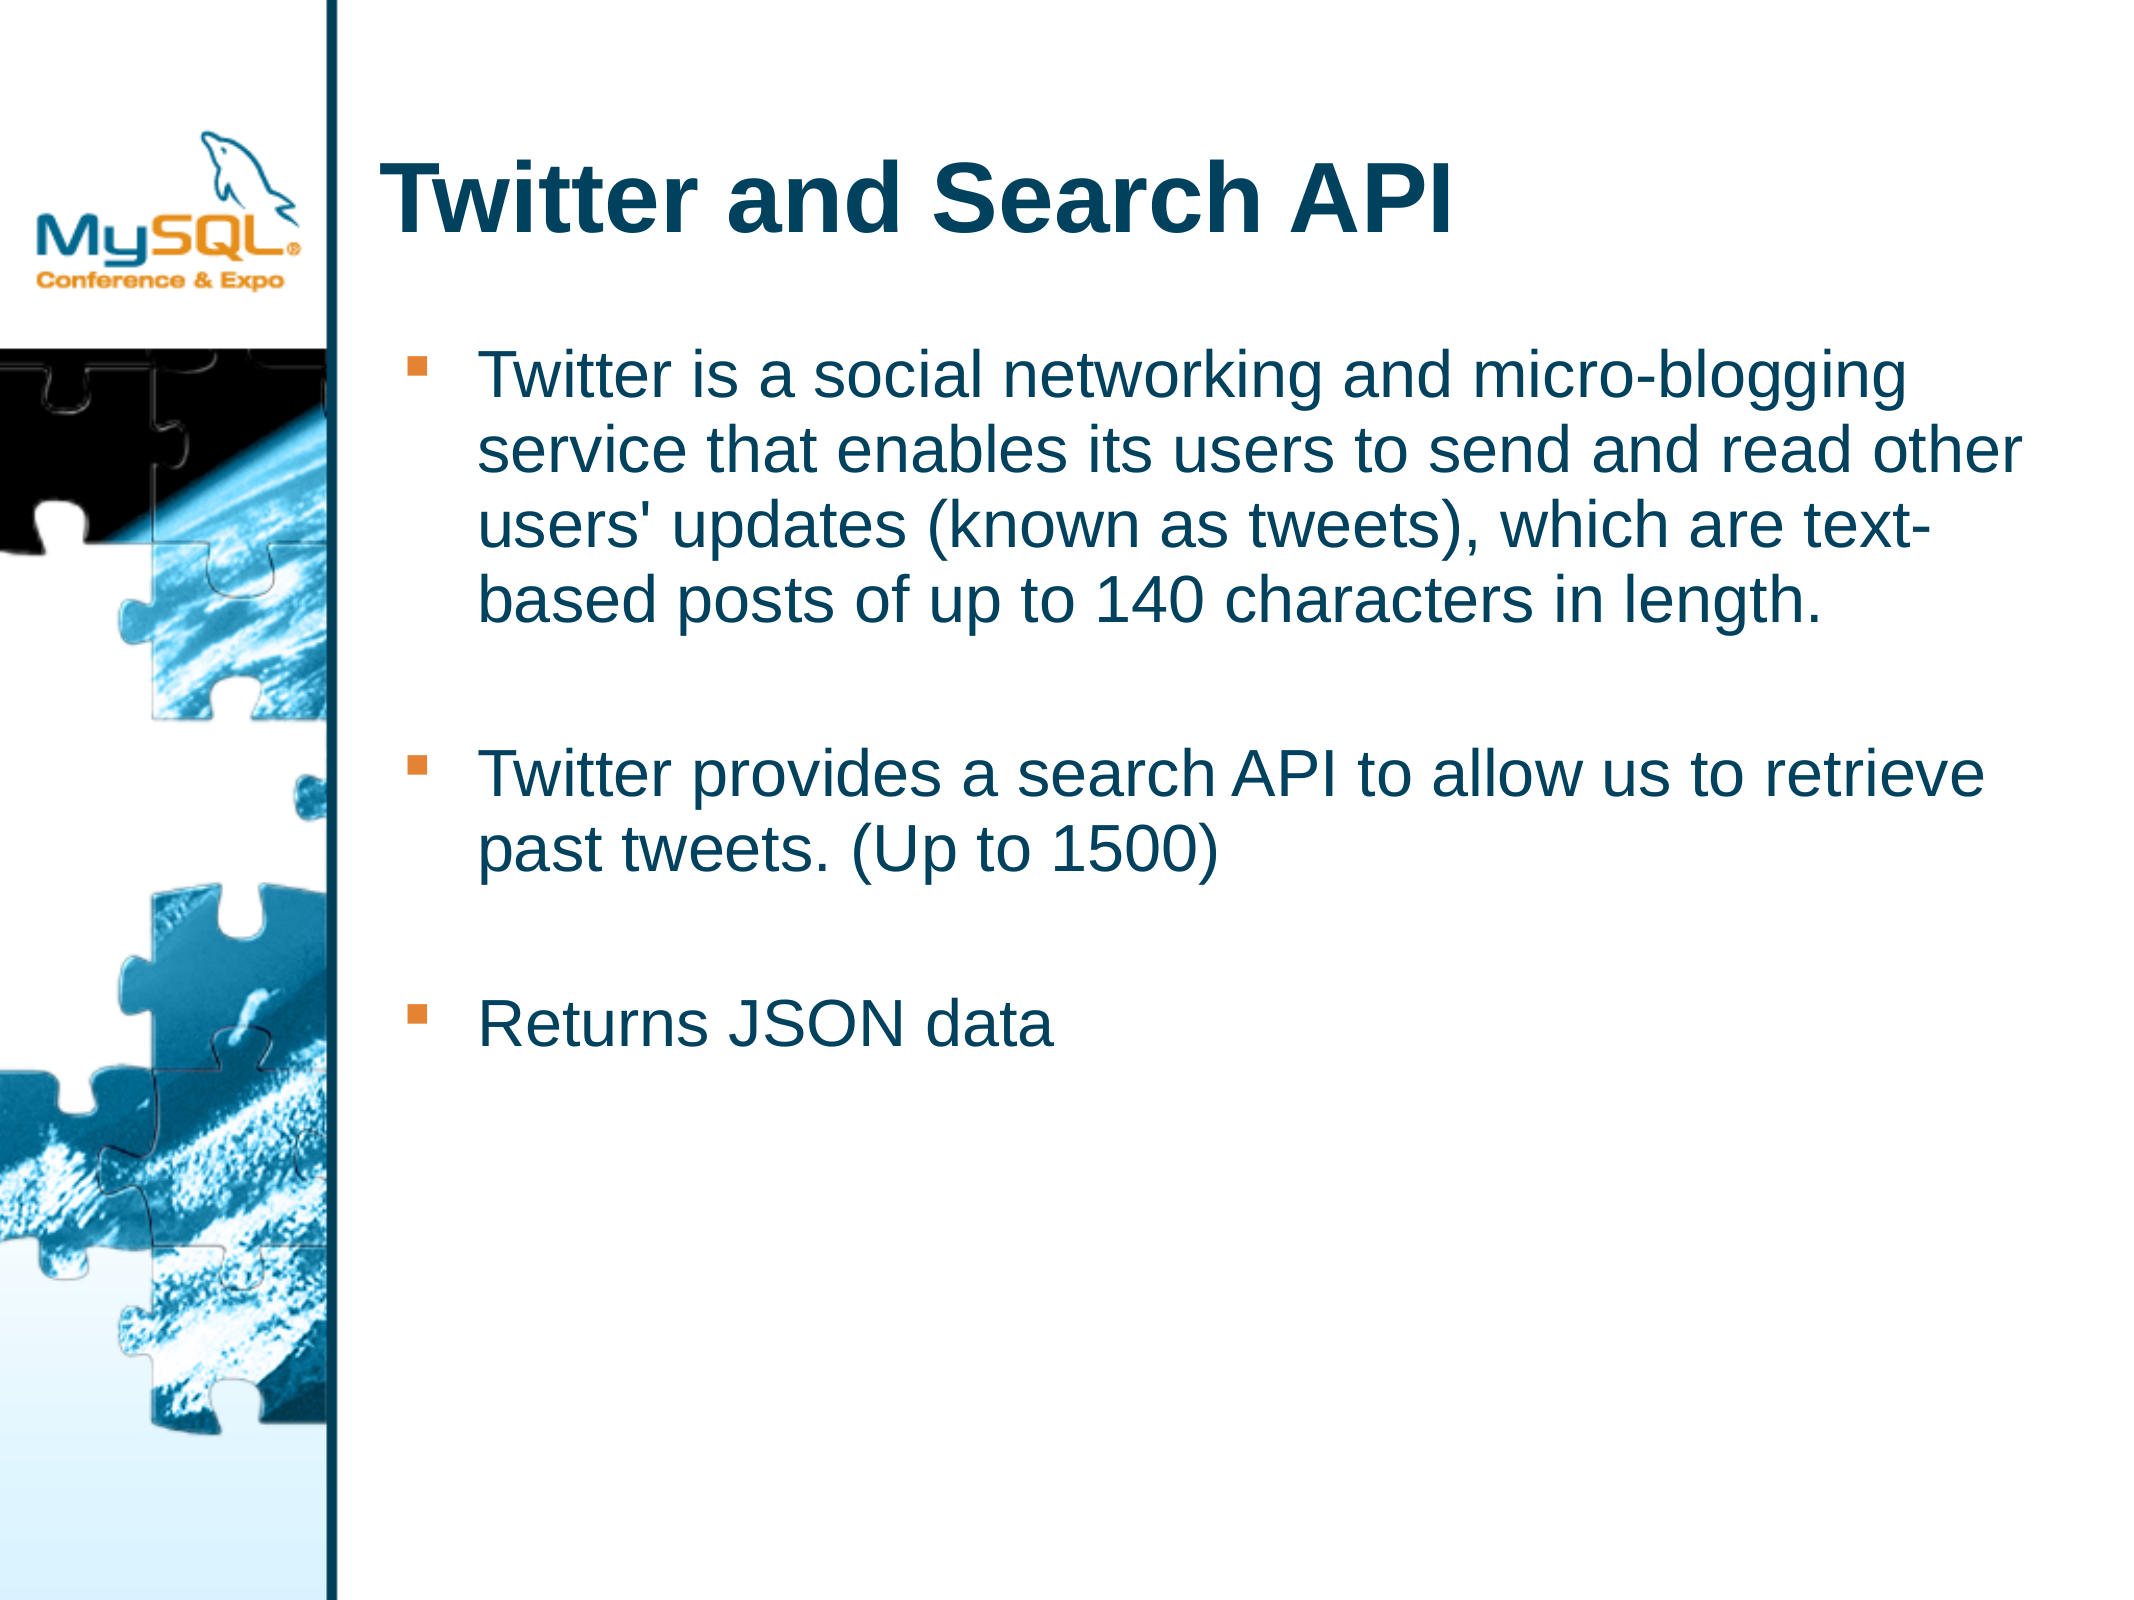

# Twitter and Search API
Twitter is a social networking and micro-blogging service that enables its users to send and read other users' updates (known as tweets), which are text-based posts of up to 140 characters in length.
Twitter provides a search API to allow us to retrieve past tweets. (Up to 1500)
Returns JSON data